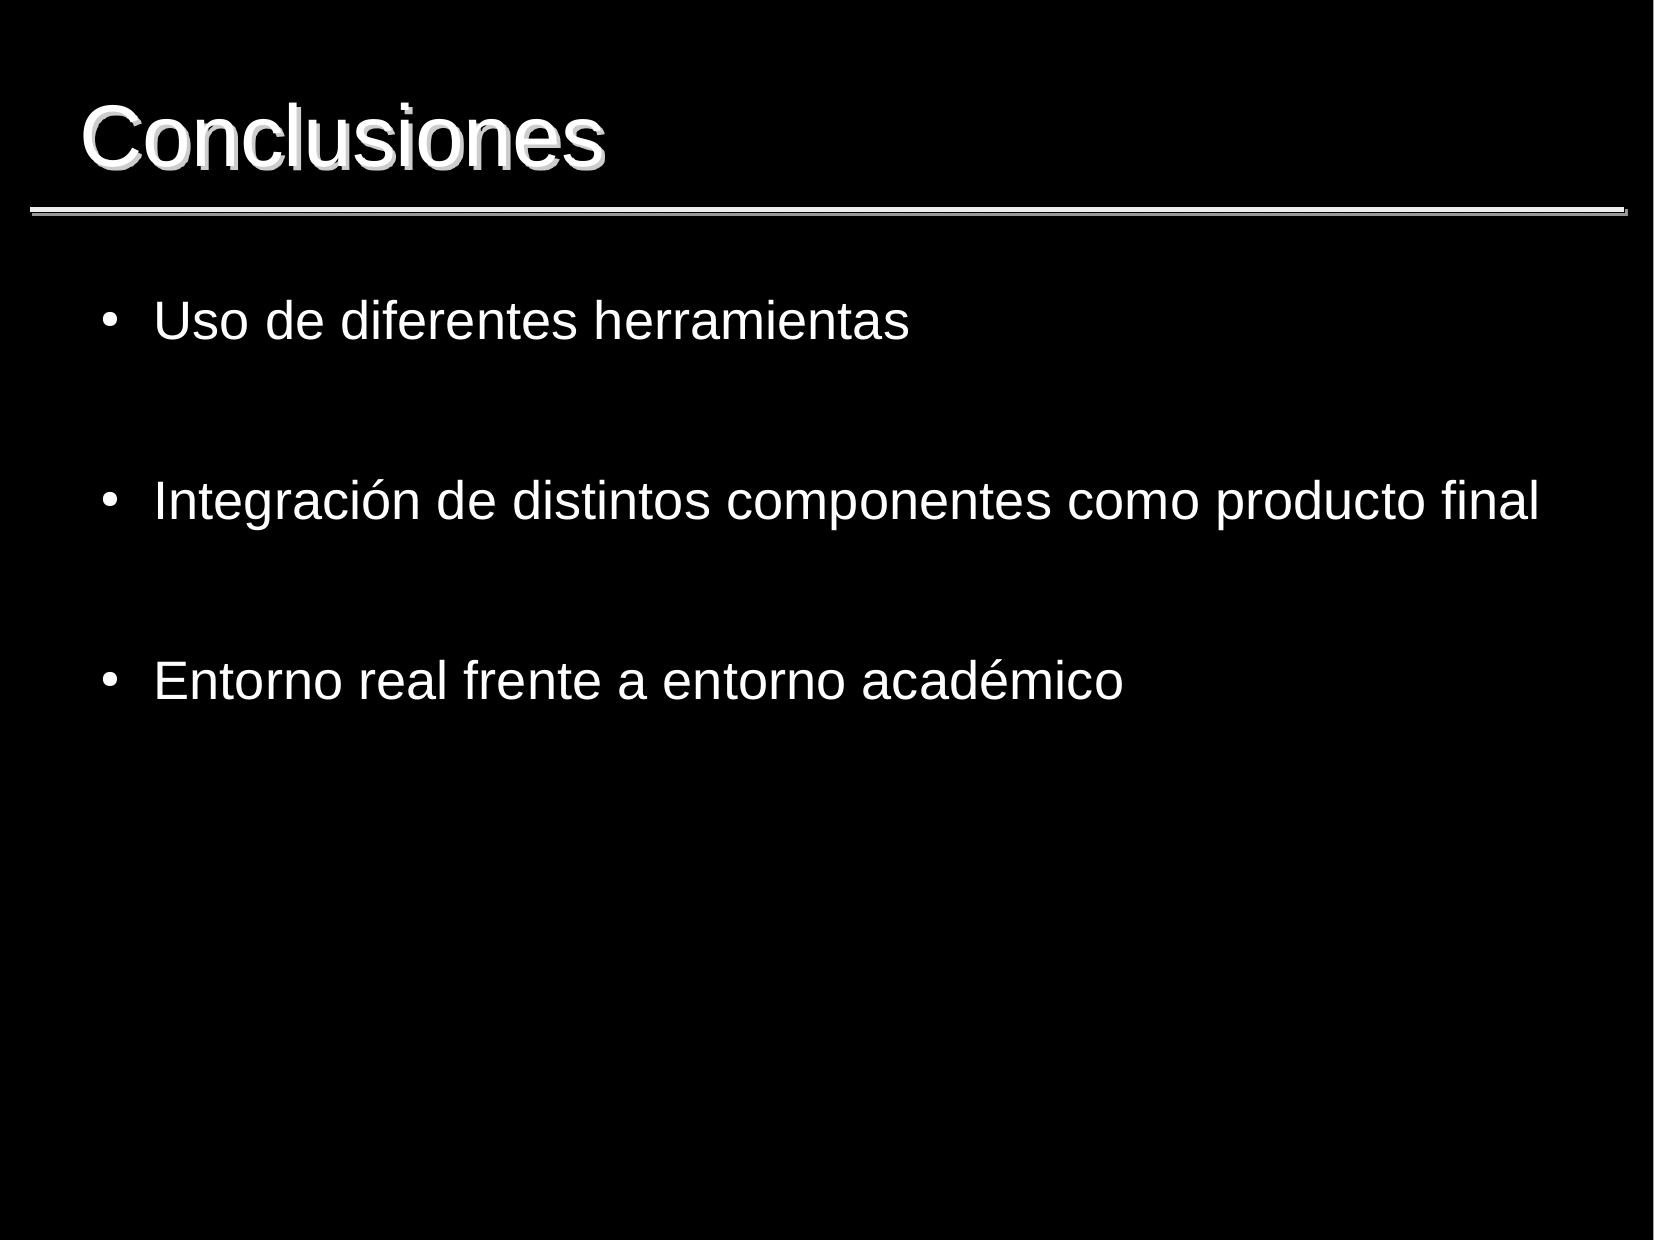

# Conclusiones
Uso de diferentes herramientas
Integración de distintos componentes como producto final
Entorno real frente a entorno académico